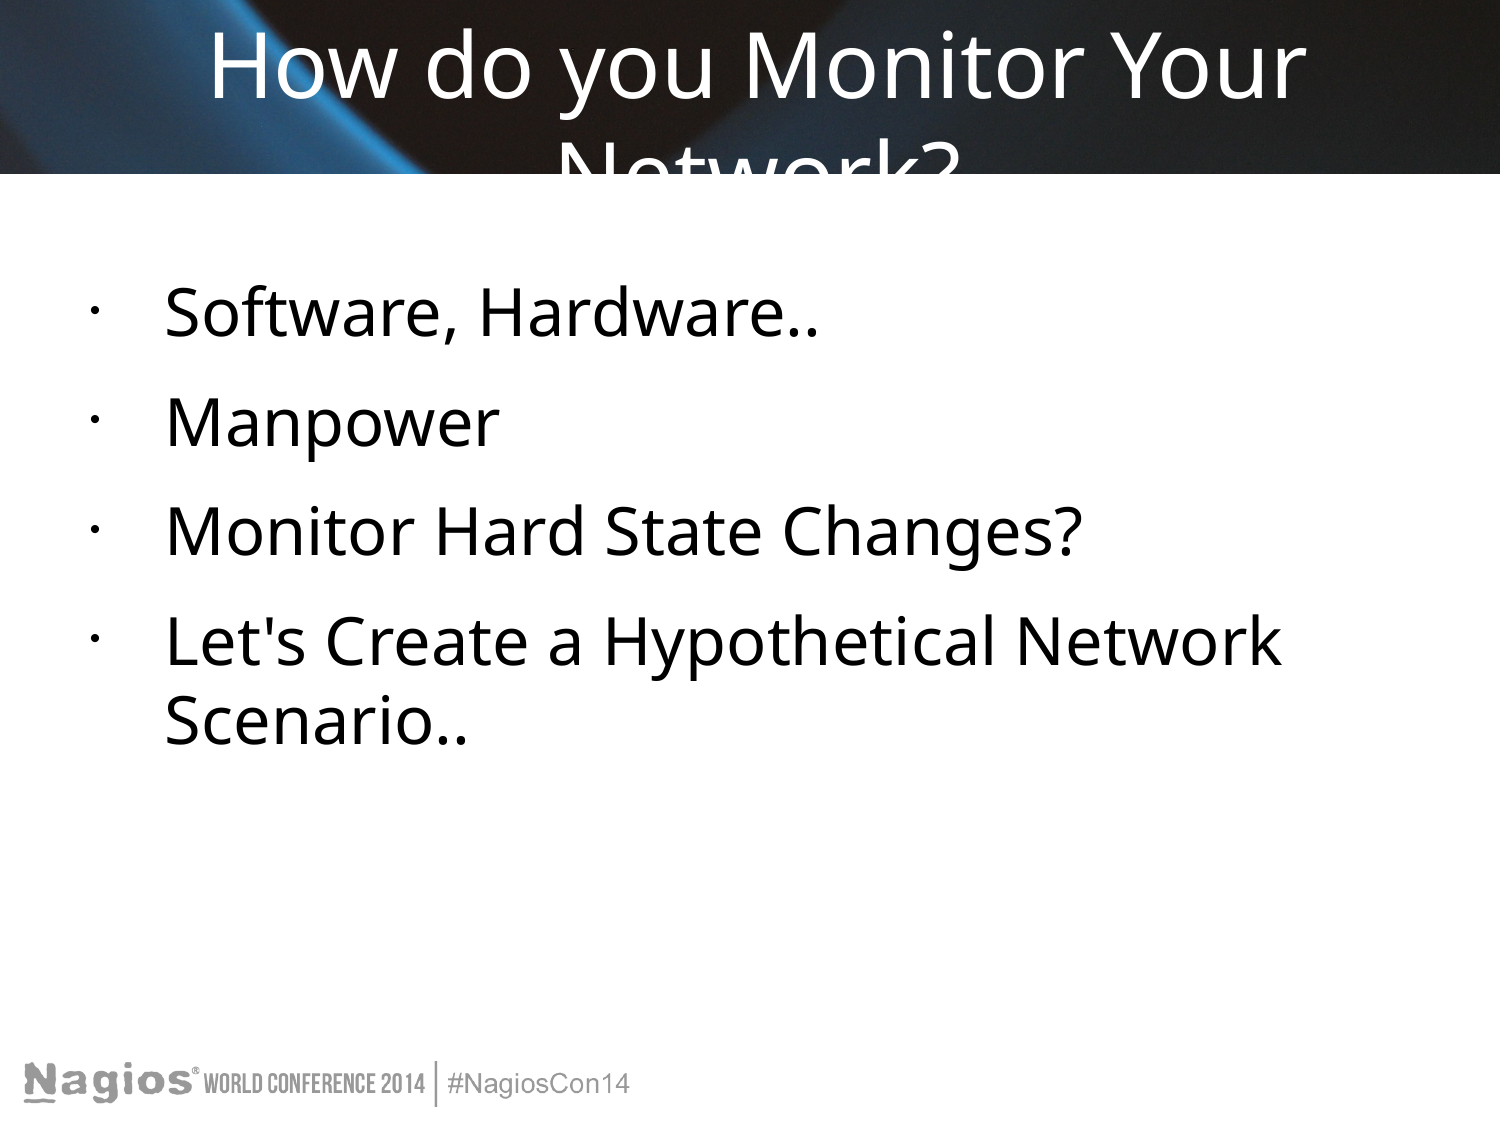

# How do you Monitor Your Network?
Software, Hardware..
Manpower
Monitor Hard State Changes?
Let's Create a Hypothetical Network Scenario..